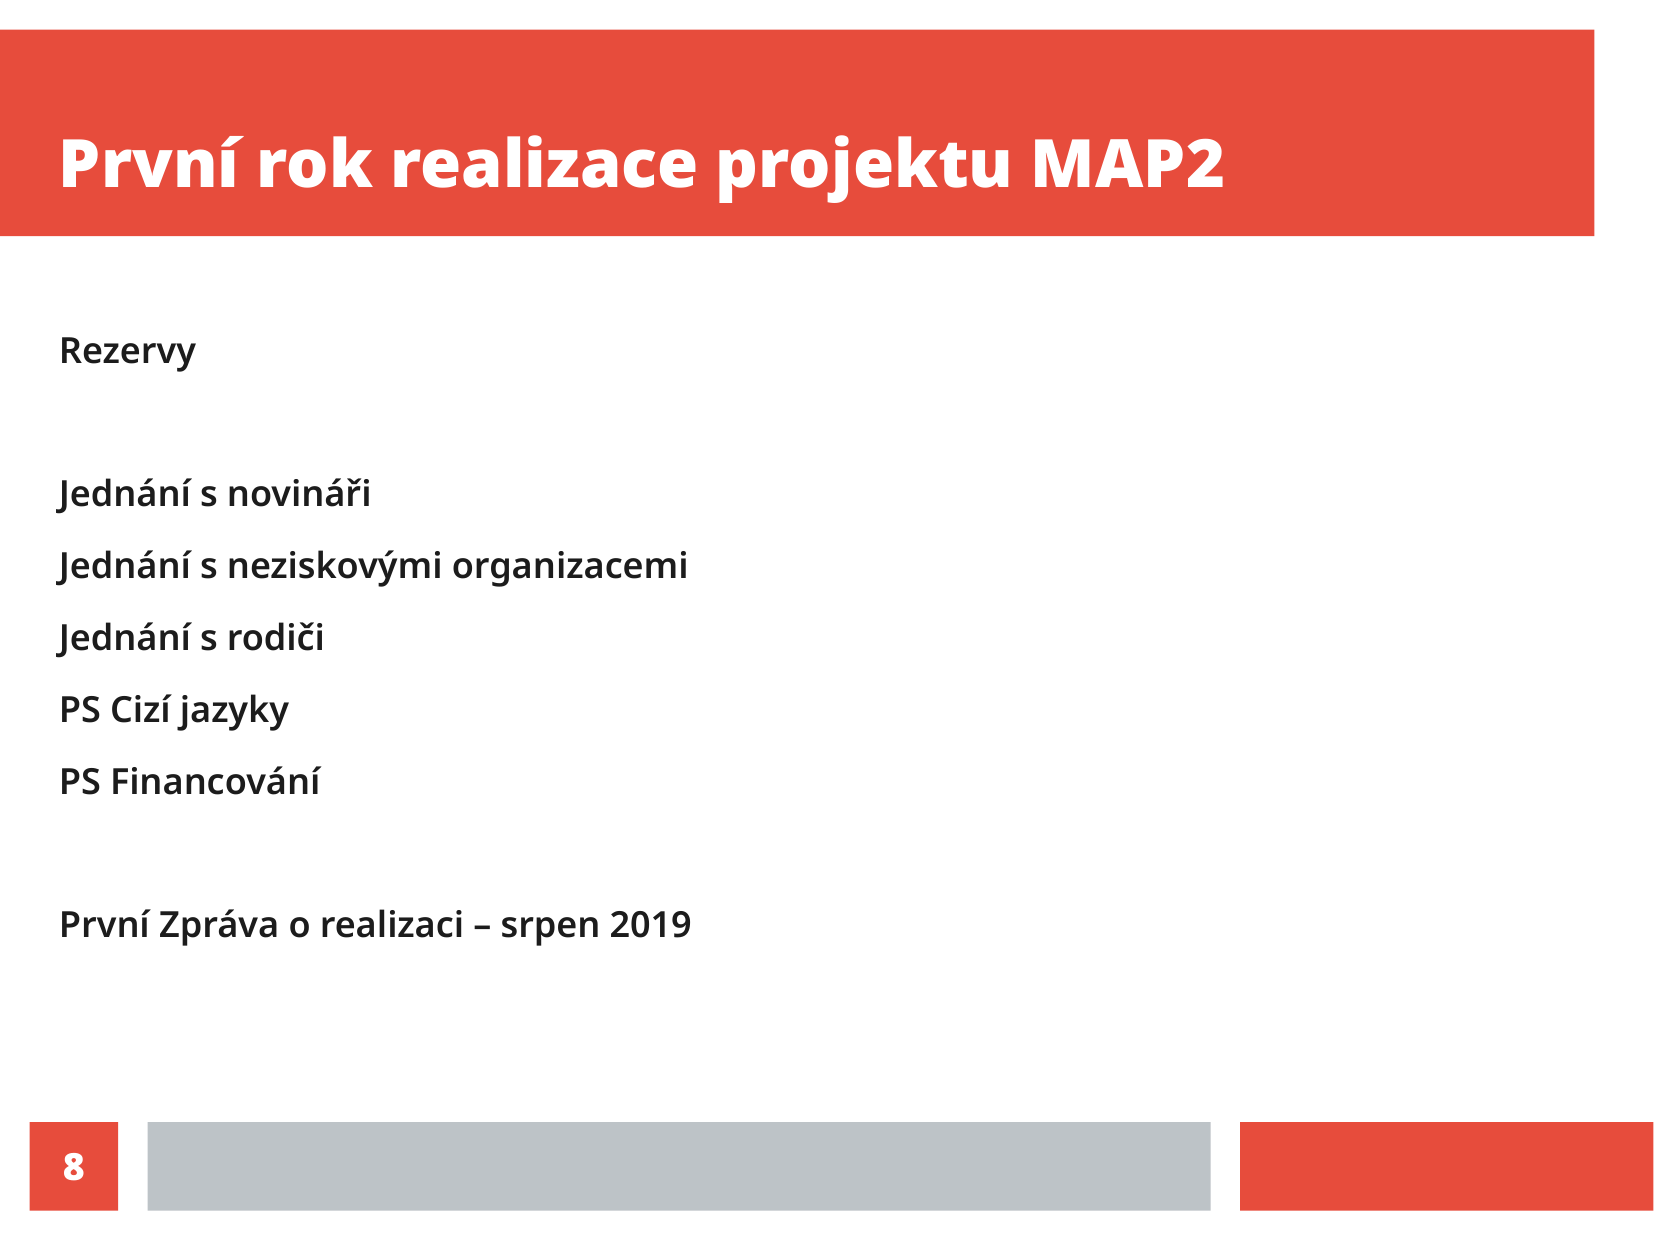

# První rok realizace projektu MAP2
Rezervy
Jednání s novináři
Jednání s neziskovými organizacemi
Jednání s rodiči
PS Cizí jazyky
PS Financování
První Zpráva o realizaci – srpen 2019
8